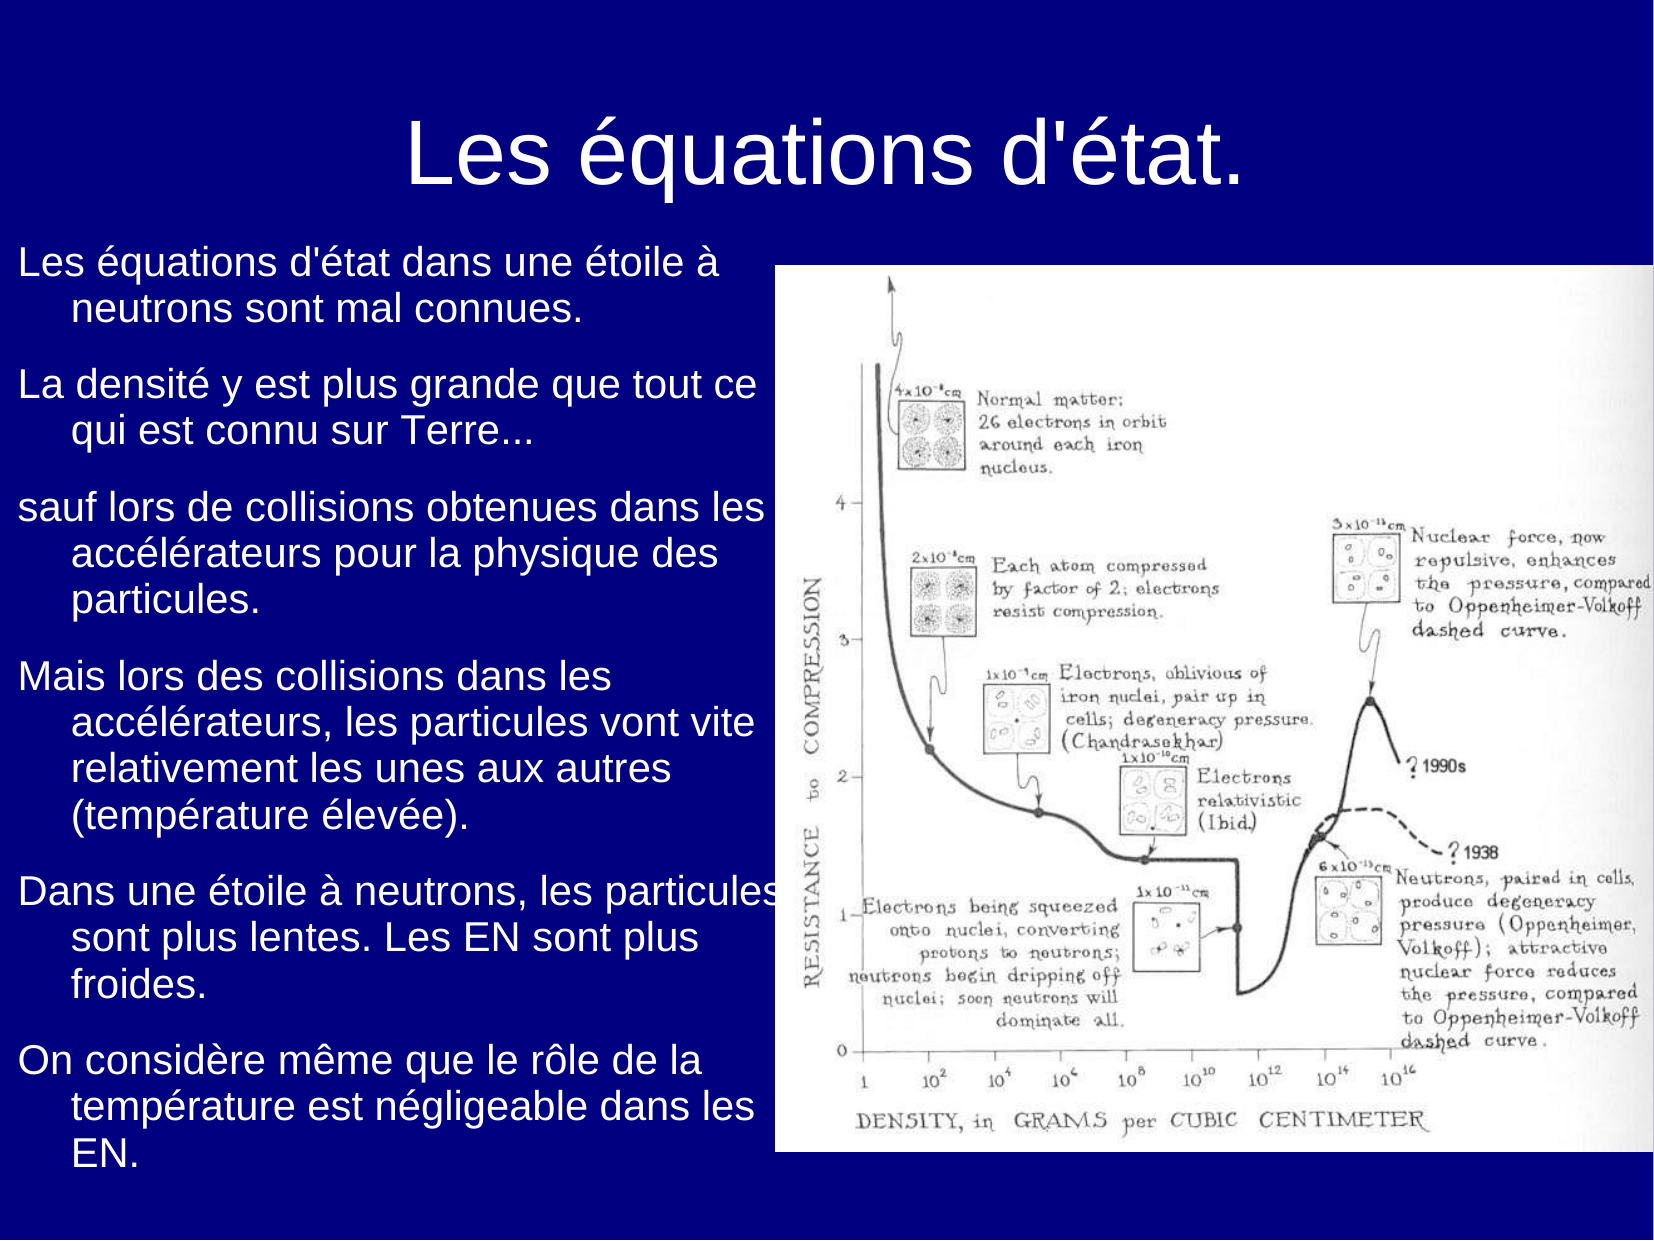

# Les équations d'état.
Les équations d'état dans une étoile à neutrons sont mal connues.
La densité y est plus grande que tout ce qui est connu sur Terre...
sauf lors de collisions obtenues dans les accélérateurs pour la physique des particules.
Mais lors des collisions dans les accélérateurs, les particules vont vite relativement les unes aux autres (température élevée).
Dans une étoile à neutrons, les particules sont plus lentes. Les EN sont plus froides.
On considère même que le rôle de la température est négligeable dans les EN.